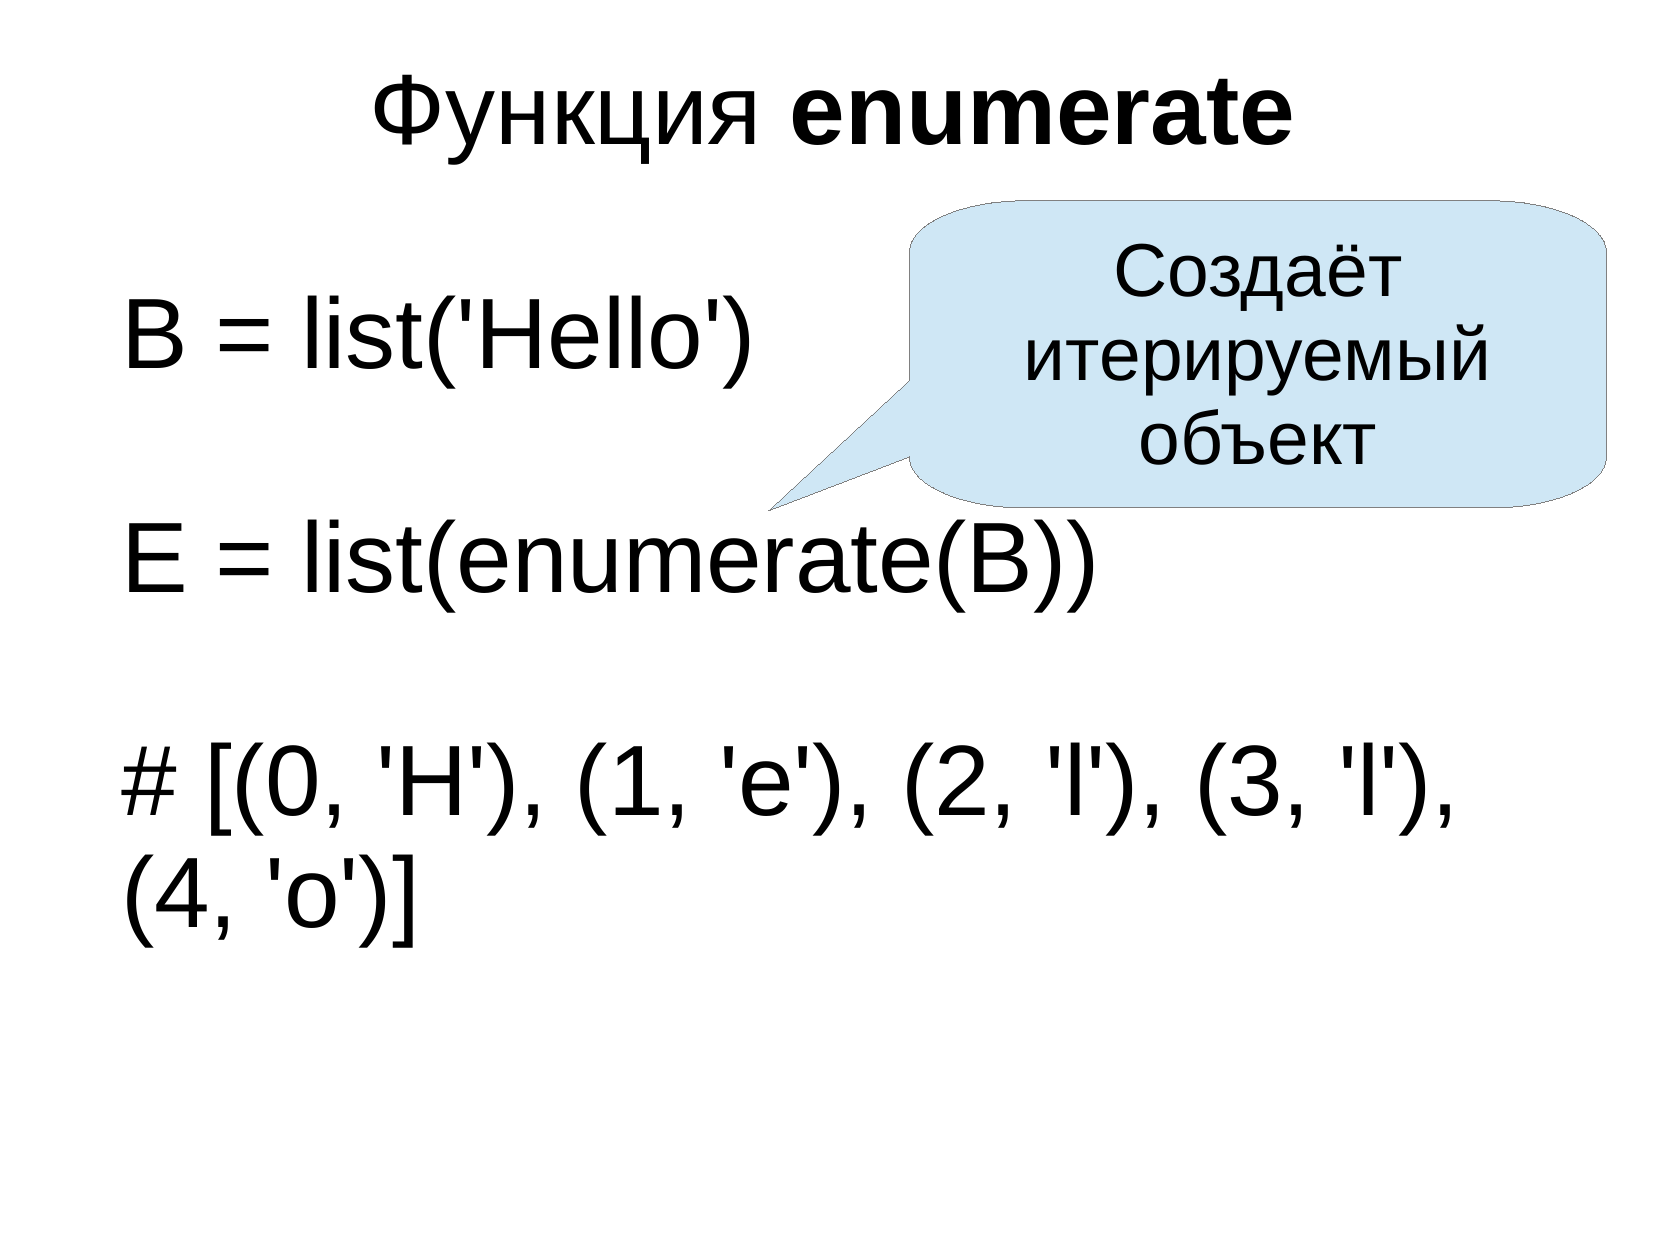

Функция enumerate
B = list('Hello')
E = list(enumerate(B))
# [(0, 'H'), (1, 'e'), (2, 'l'), (3, 'l'), (4, 'o')]
Создаёт
итерируемый
объект